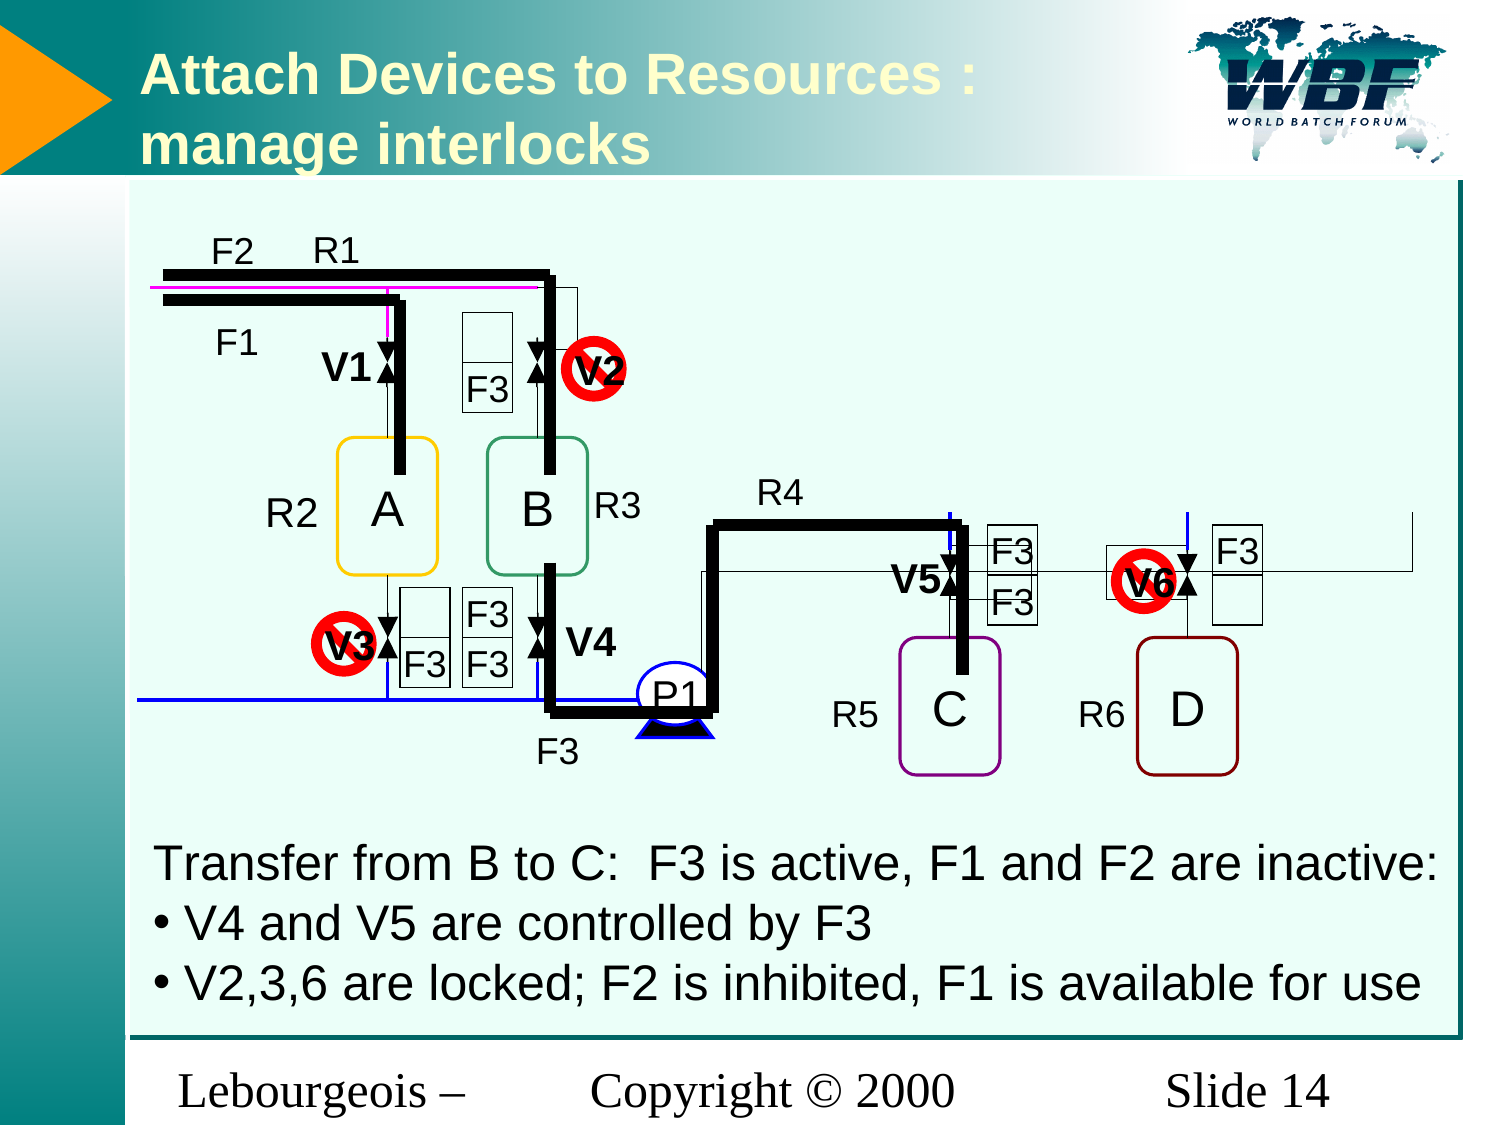

# Attach Devices to Resources : manage interlocks
R1
F2
F1
V1
V2
F3
A
B
R4
R3
R2
P1
F3
F3
V5
V6
F3
F3
V3
V4
F3
F3
C
D
R5
R6
F3
Transfer from B to C: F3 is active, F1 and F2 are inactive:
V4 and V5 are controlled by F3
V2,3,6 are locked; F2 is inhibited, F1 is available for use
14